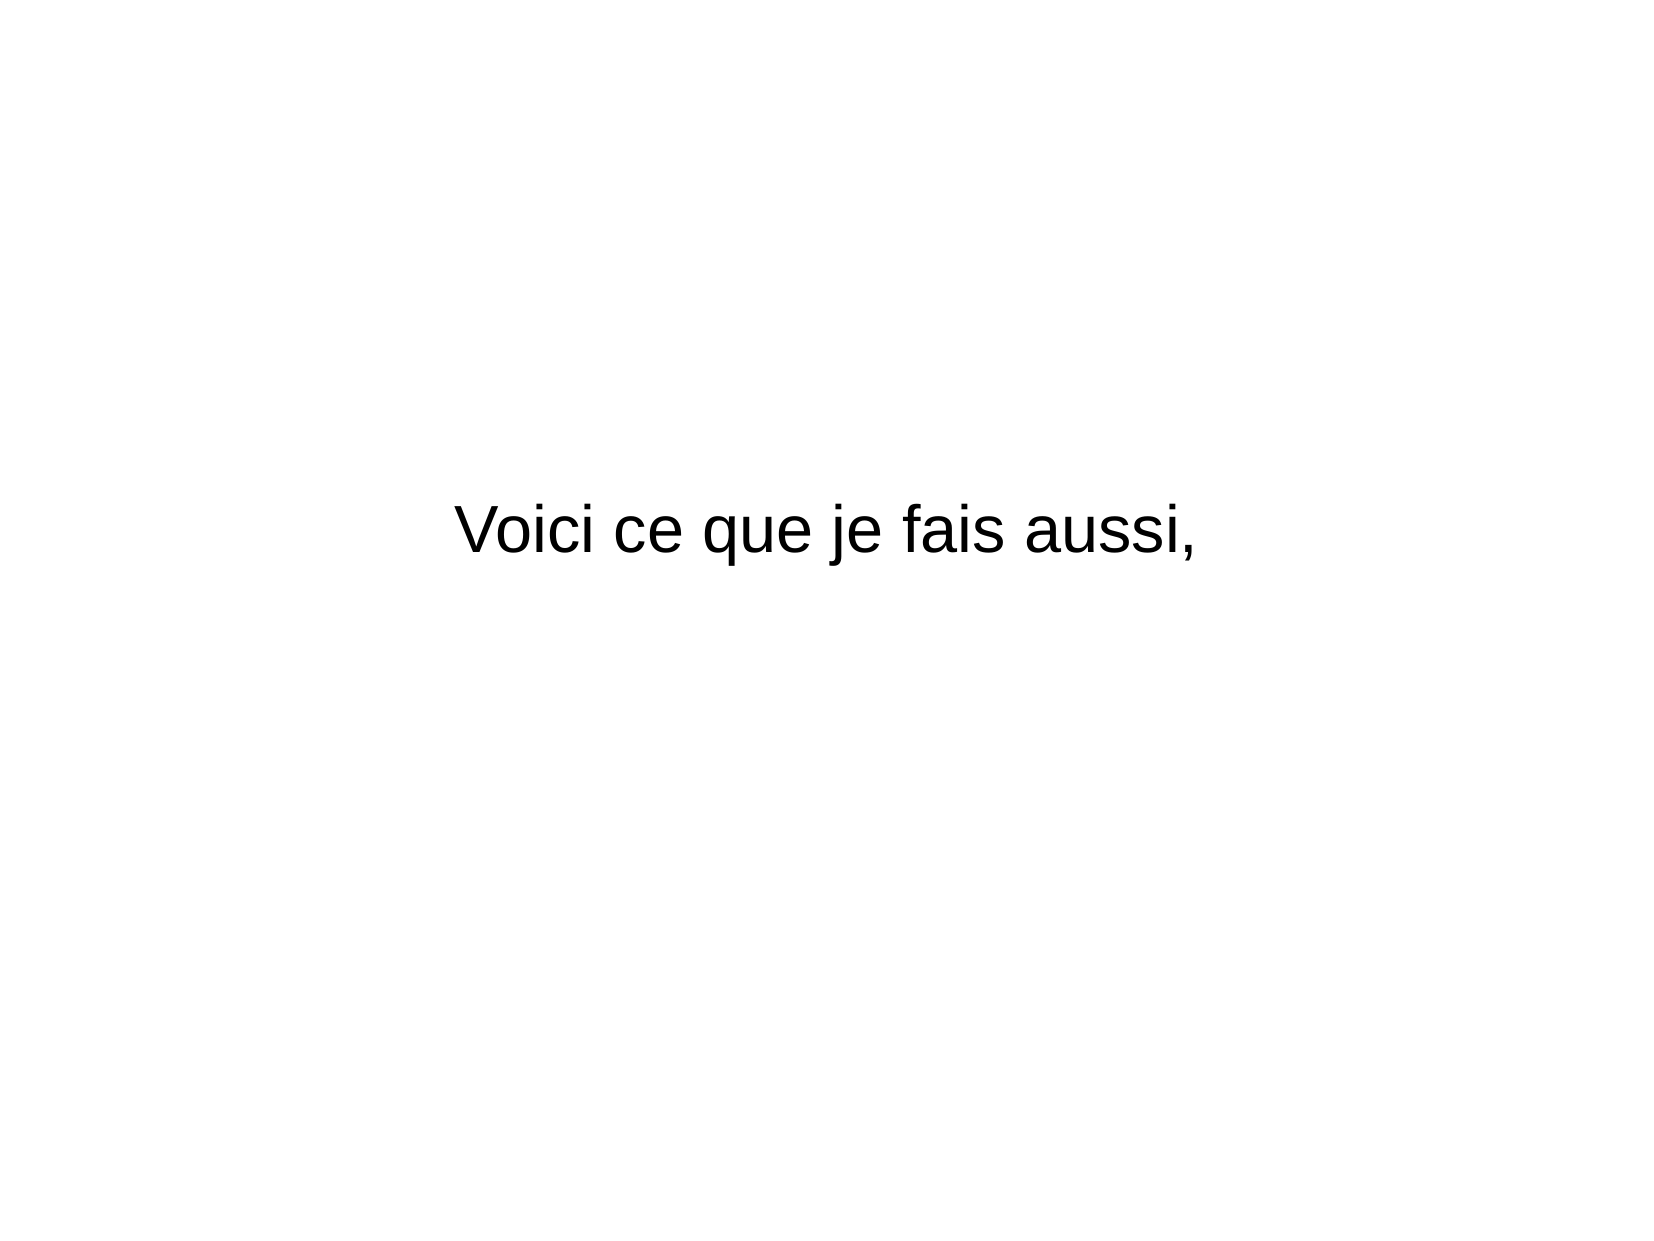

# Voici ce que je fais aussi,